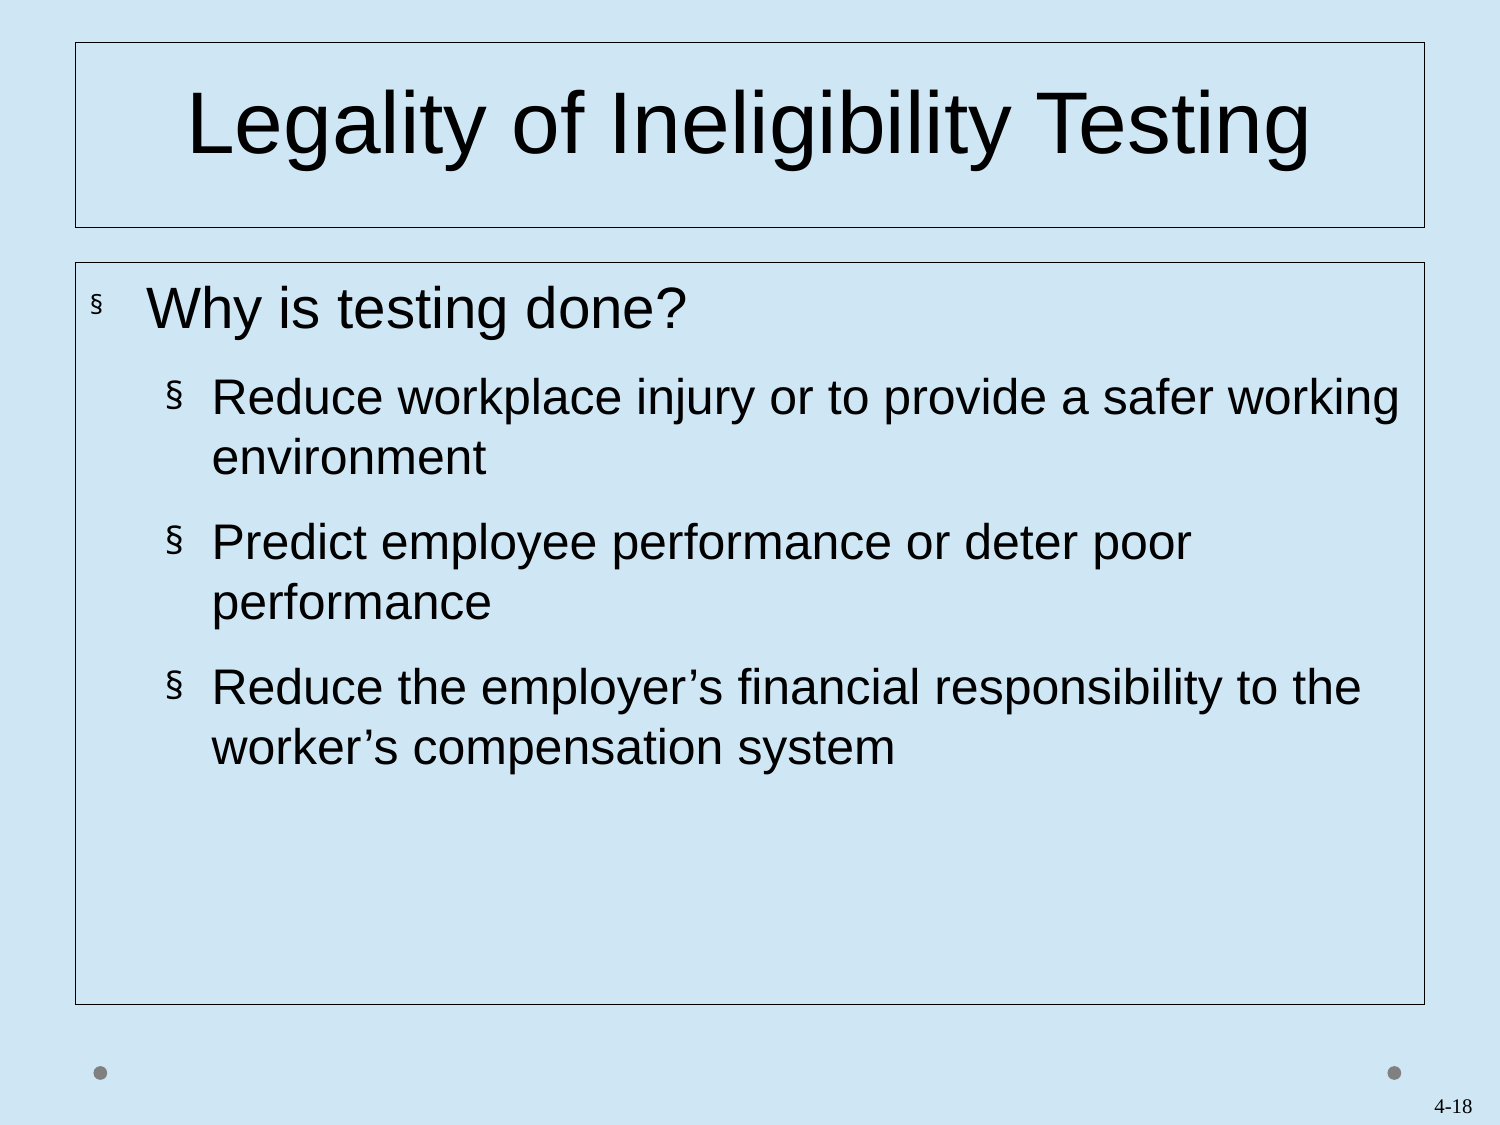

# Legality of Ineligibility Testing
Why is testing done?
Reduce workplace injury or to provide a safer working environment
Predict employee performance or deter poor performance
Reduce the employer’s financial responsibility to the worker’s compensation system